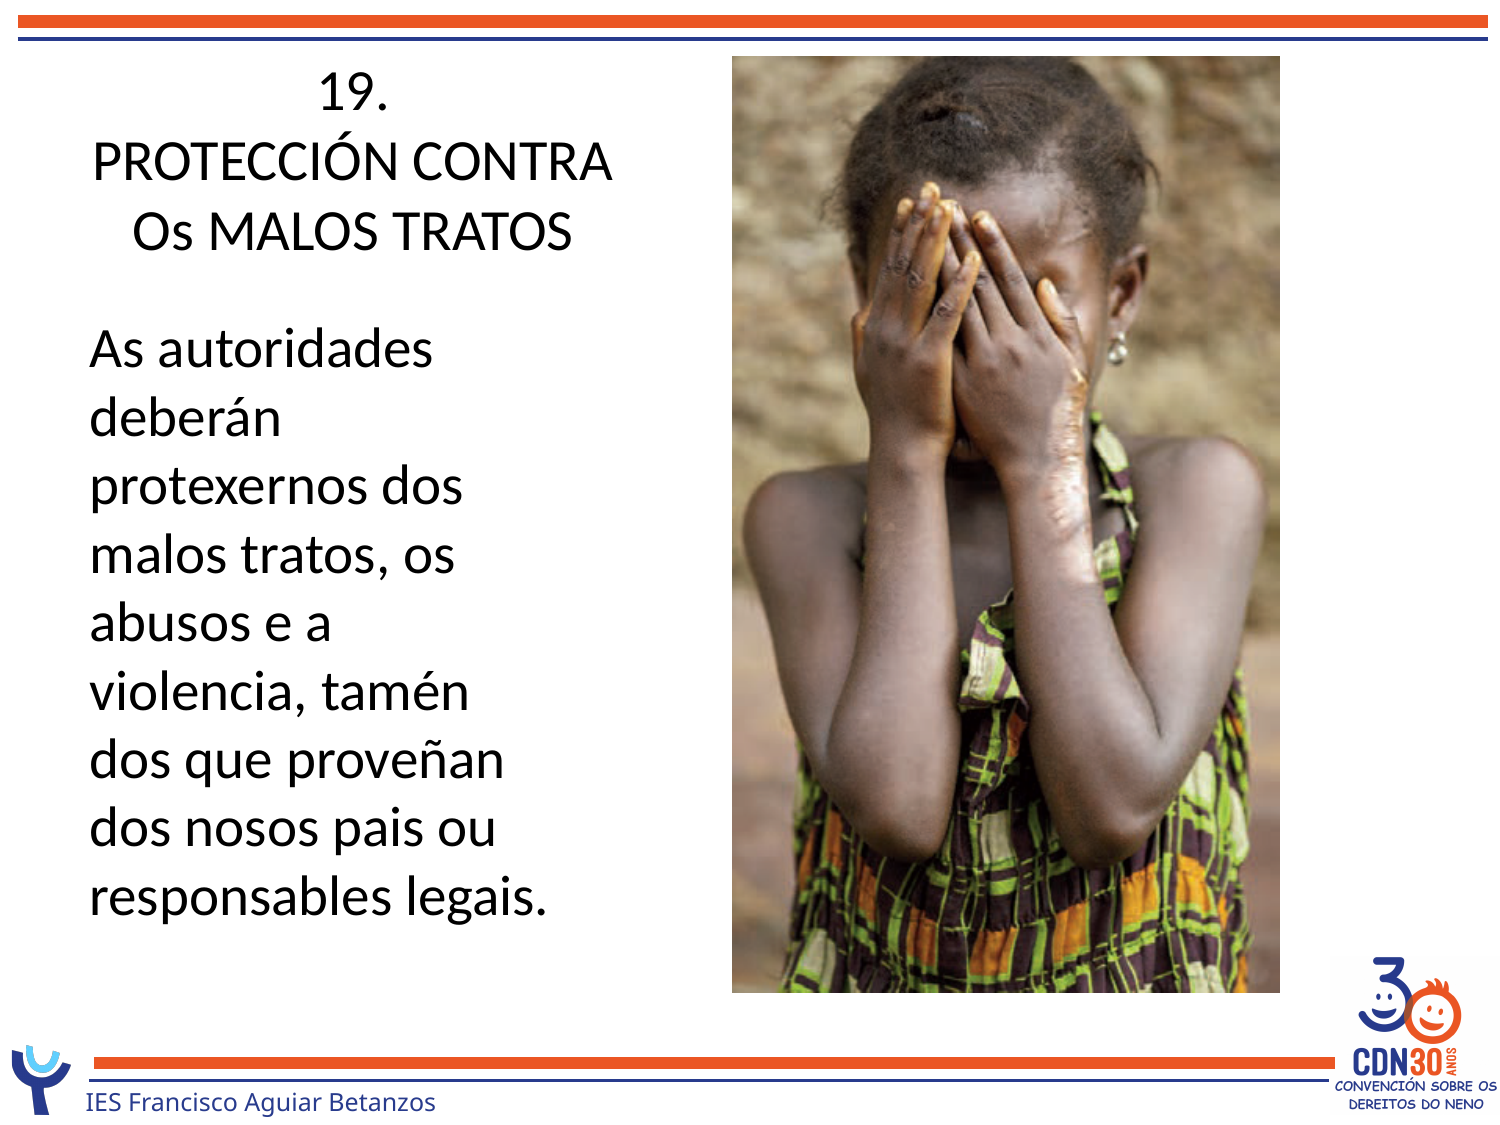

# 19. PROTECCIÓN CONTRA Os MALOS TRATOS
As autoridades deberán protexernos dos malos tratos, os abusos e a violencia, tamén dos que proveñan dos nosos pais ou responsables legais.